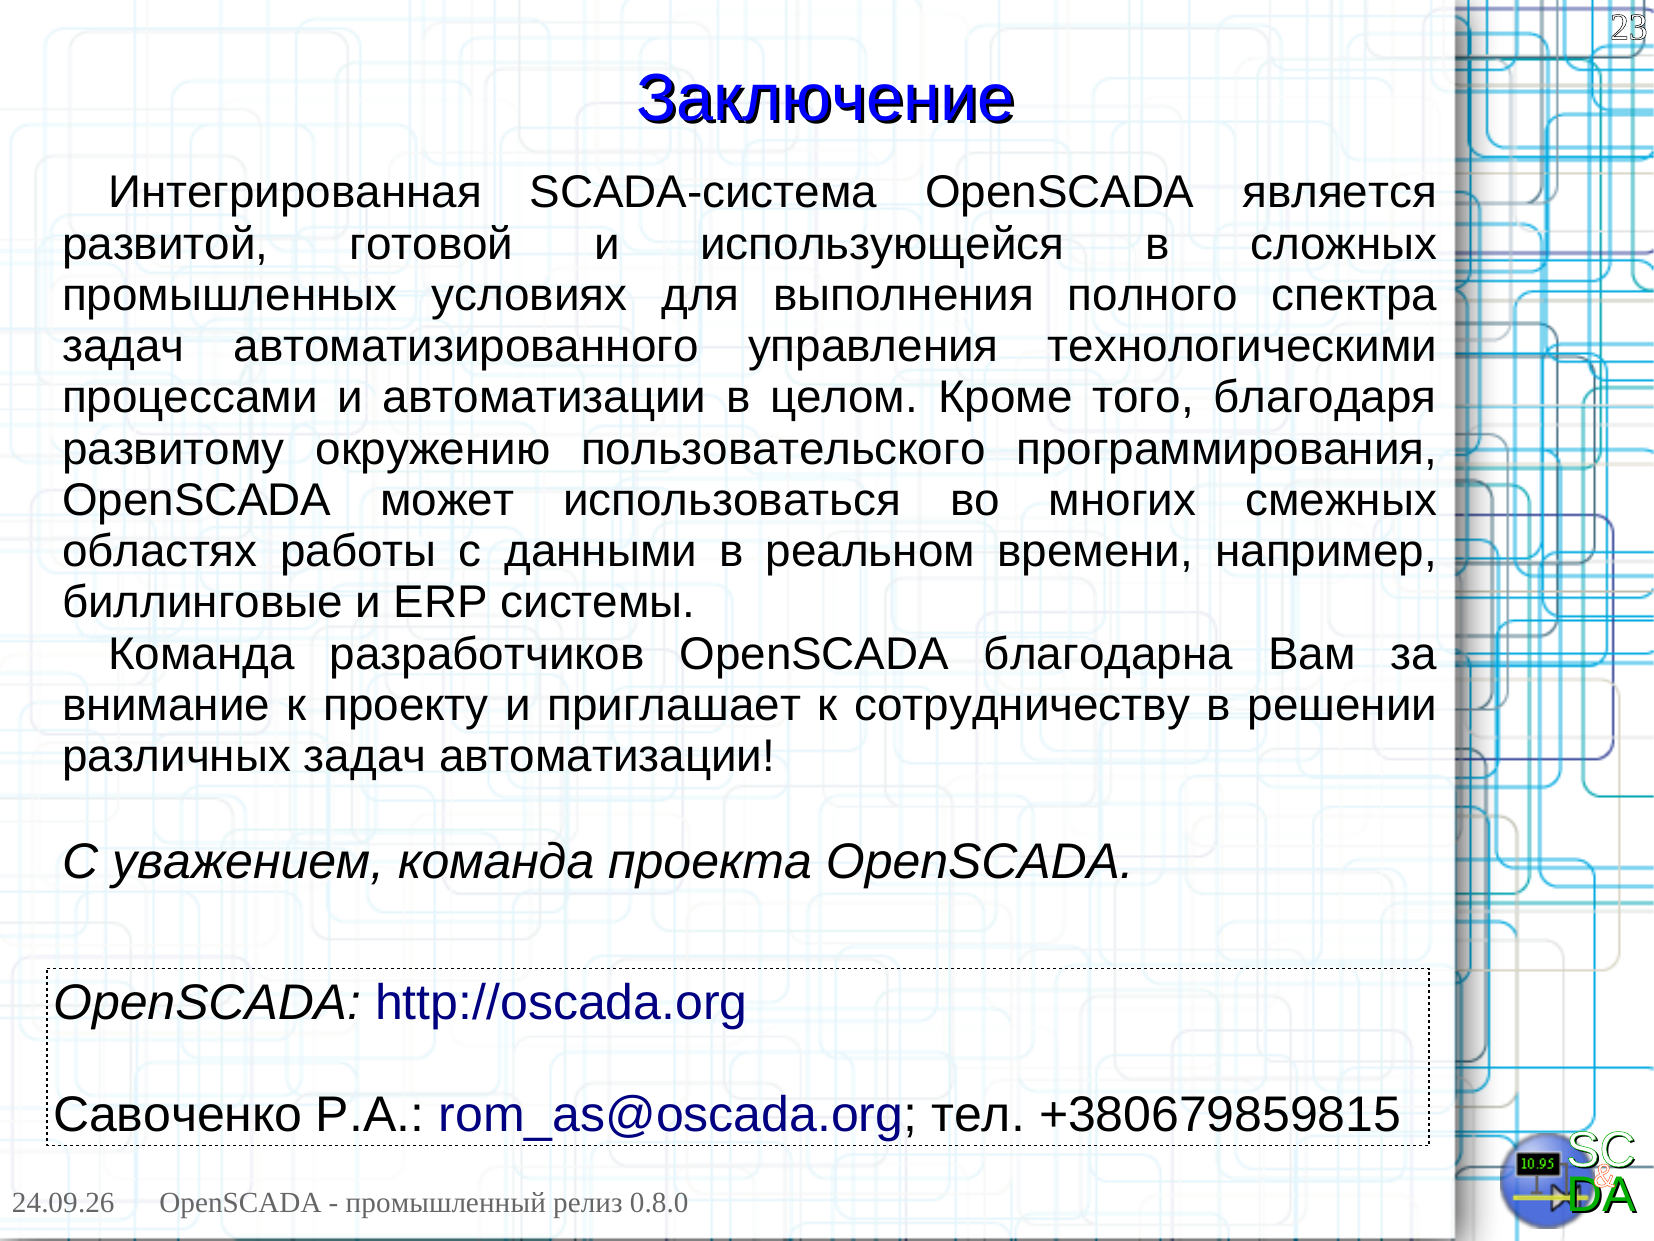

23
# Заключение
Интегрированная SCADA-система OpenSCADA является развитой, готовой и использующейся в сложных промышленных условиях для выполнения полного спектра задач автоматизированного управления технологическими процессами и автоматизации в целом. Кроме того, благодаря развитому окружению пользовательского программирования, OpenSCADA может использоваться во многих смежных областях работы с данными в реальном времени, например, биллинговые и ERP системы.
Команда разработчиков OpenSCADA благодарна Вам за внимание к проекту и приглашает к сотрудничеству в решении различных задач автоматизации!
С уважением, команда проекта OpenSCADA.
OpenSCADA: http://oscada.org
Савоченко Р.А.: rom_as@oscada.org; тел. +380679859815
OpenSCADA - промышленный релиз 0.8.0